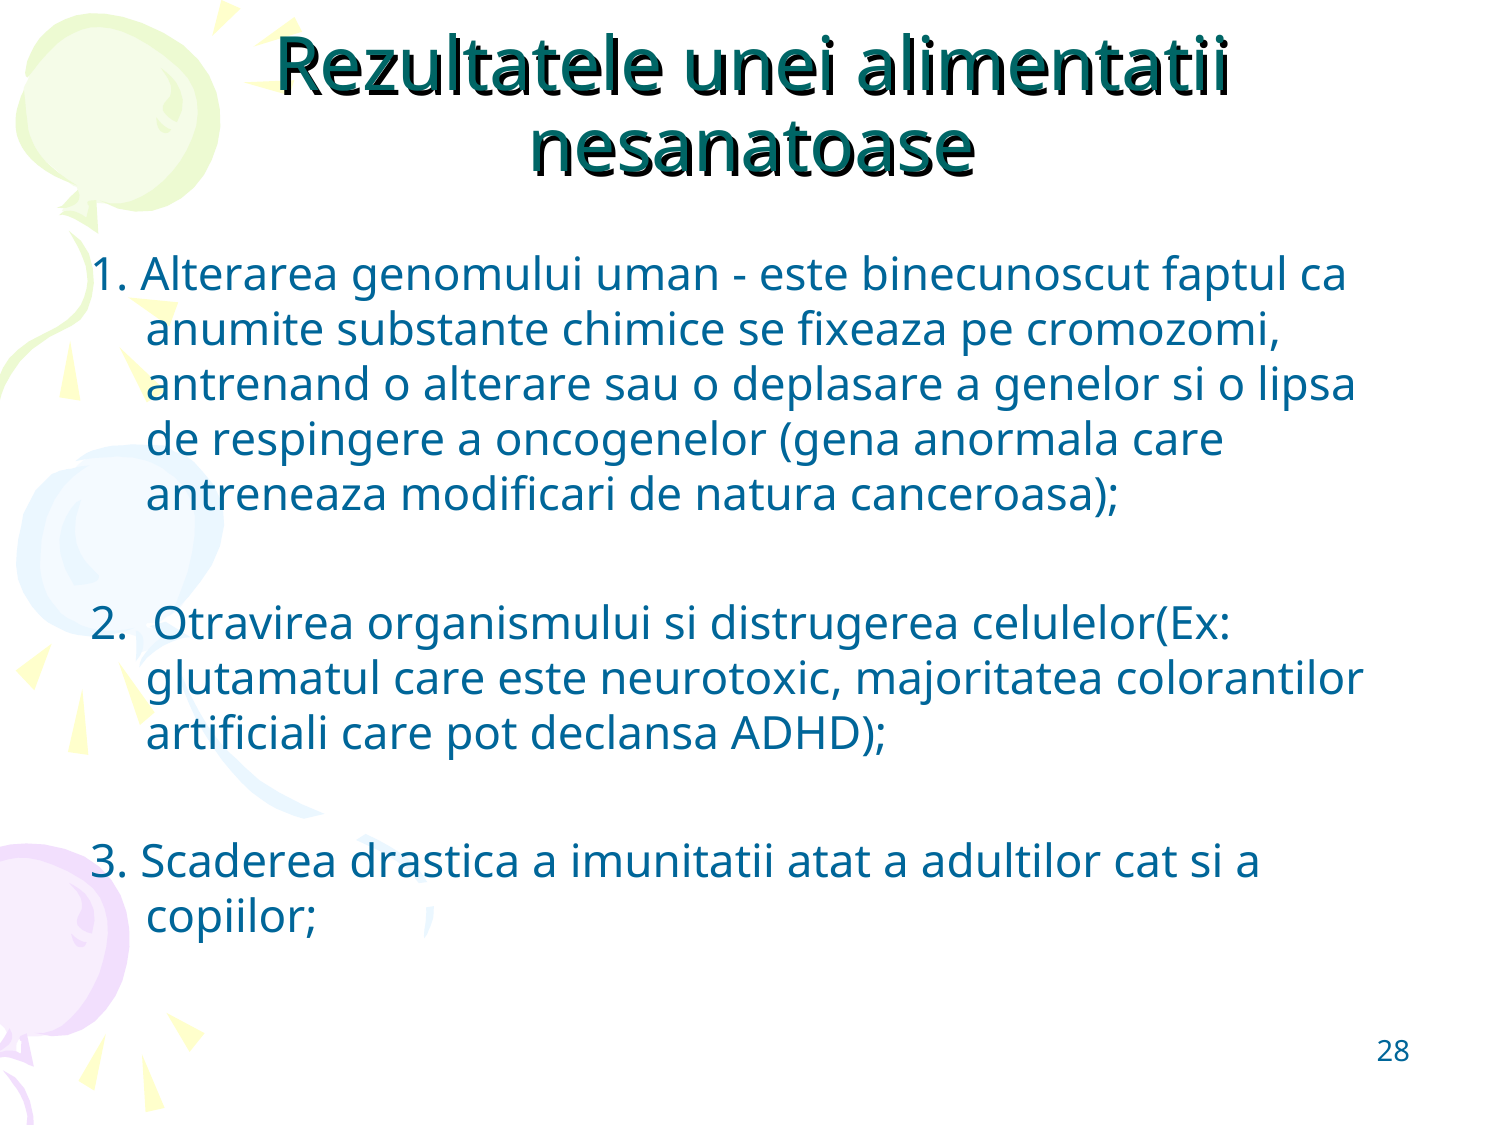

Rezultatele unei alimentatii nesanatoase
1. Alterarea genomului uman - este binecunoscut faptul ca anumite substante chimice se fixeaza pe cromozomi, antrenand o alterare sau o deplasare a genelor si o lipsa de respingere a oncogenelor (gena anormala care antreneaza modificari de natura canceroasa);
2. Otravirea organismului si distrugerea celulelor(Ex: glutamatul care este neurotoxic, majoritatea colorantilor artificiali care pot declansa ADHD);
3. Scaderea drastica a imunitatii atat a adultilor cat si a copiilor;